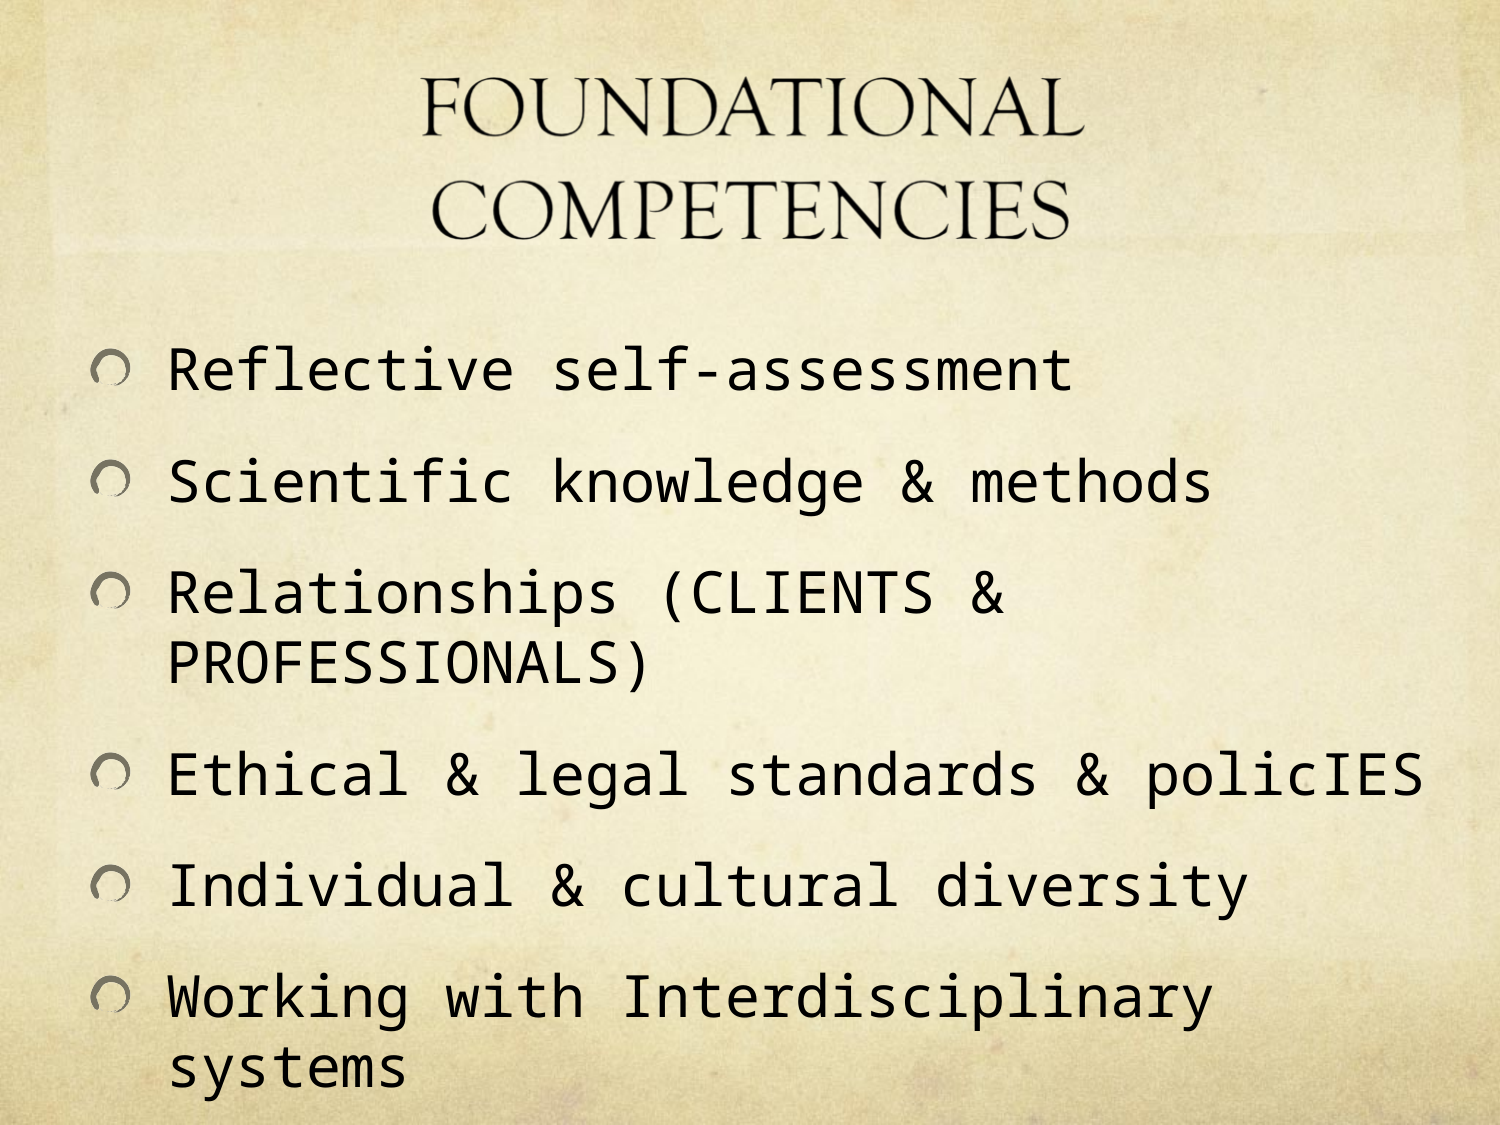

# Reflective self-assessment
Scientific knowledge & methods
Relationships (CLIENTS & PROFESSIONALS)
Ethical & legal standards & policIES
Individual & cultural diversity
Working with Interdisciplinary systems